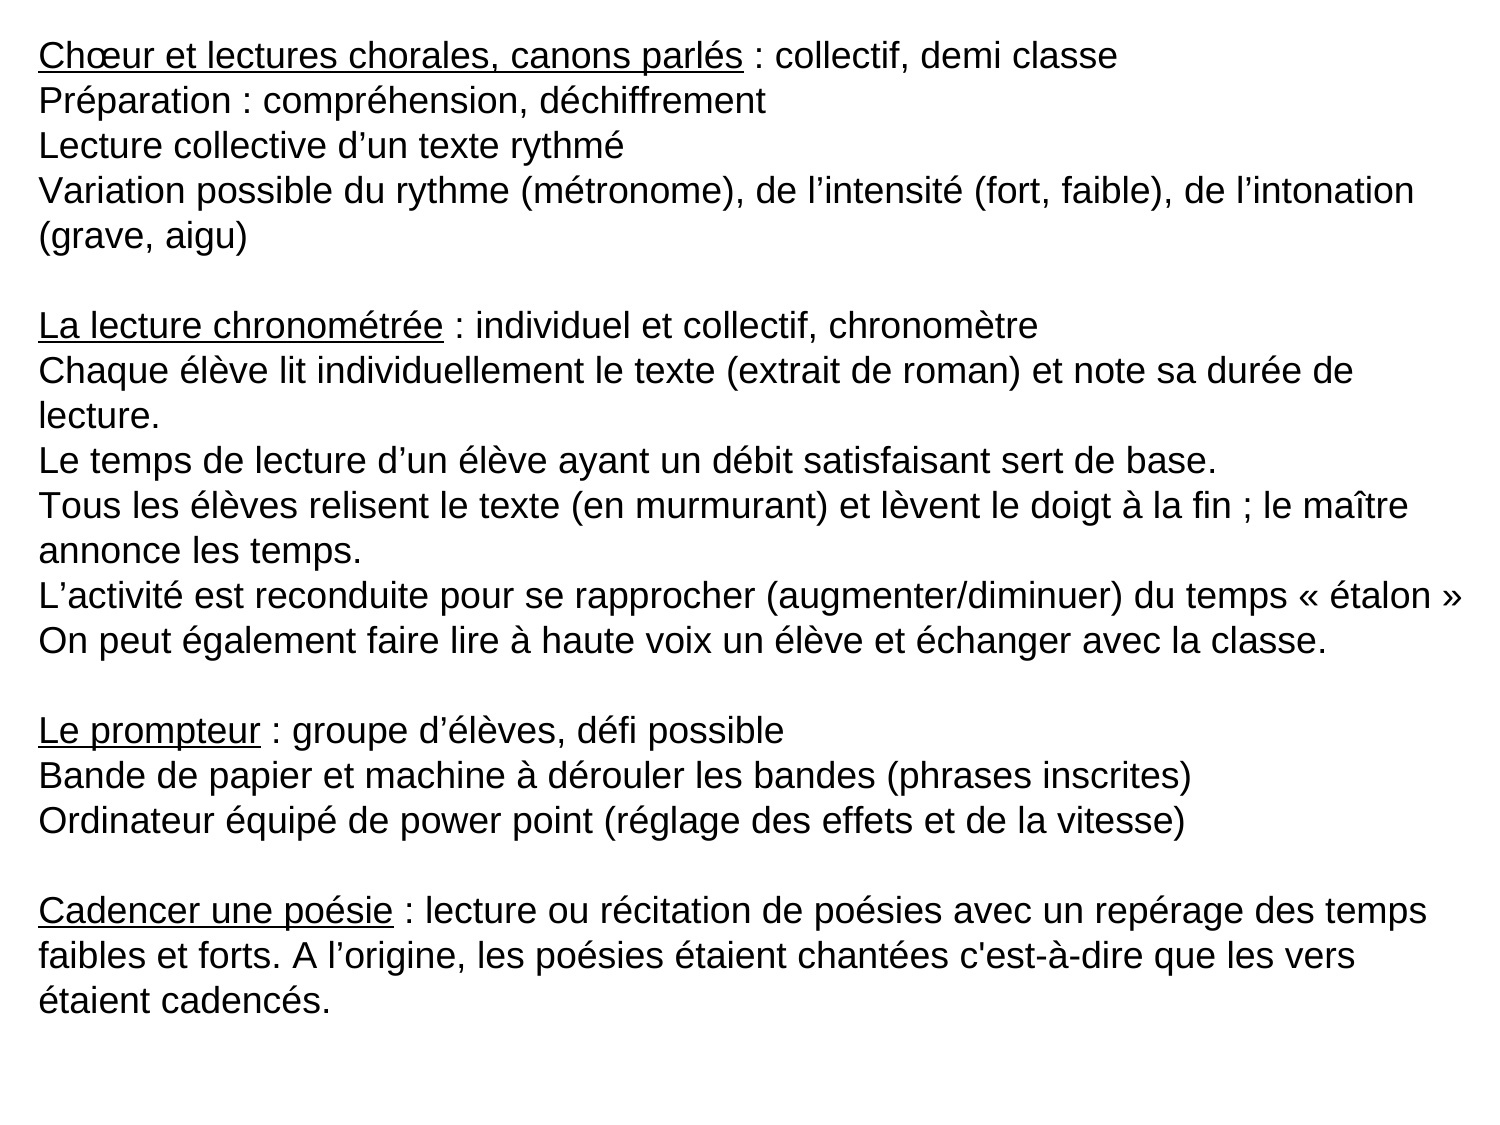

Chœur et lectures chorales, canons parlés : collectif, demi classe
Préparation : compréhension, déchiffrement
Lecture collective d’un texte rythmé
Variation possible du rythme (métronome), de l’intensité (fort, faible), de l’intonation (grave, aigu)
La lecture chronométrée : individuel et collectif, chronomètre
Chaque élève lit individuellement le texte (extrait de roman) et note sa durée de lecture.
Le temps de lecture d’un élève ayant un débit satisfaisant sert de base.
Tous les élèves relisent le texte (en murmurant) et lèvent le doigt à la fin ; le maître annonce les temps.
L’activité est reconduite pour se rapprocher (augmenter/diminuer) du temps « étalon »
On peut également faire lire à haute voix un élève et échanger avec la classe.
Le prompteur : groupe d’élèves, défi possible
Bande de papier et machine à dérouler les bandes (phrases inscrites)
Ordinateur équipé de power point (réglage des effets et de la vitesse)
Cadencer une poésie : lecture ou récitation de poésies avec un repérage des temps faibles et forts. A l’origine, les poésies étaient chantées c'est-à-dire que les vers étaient cadencés.